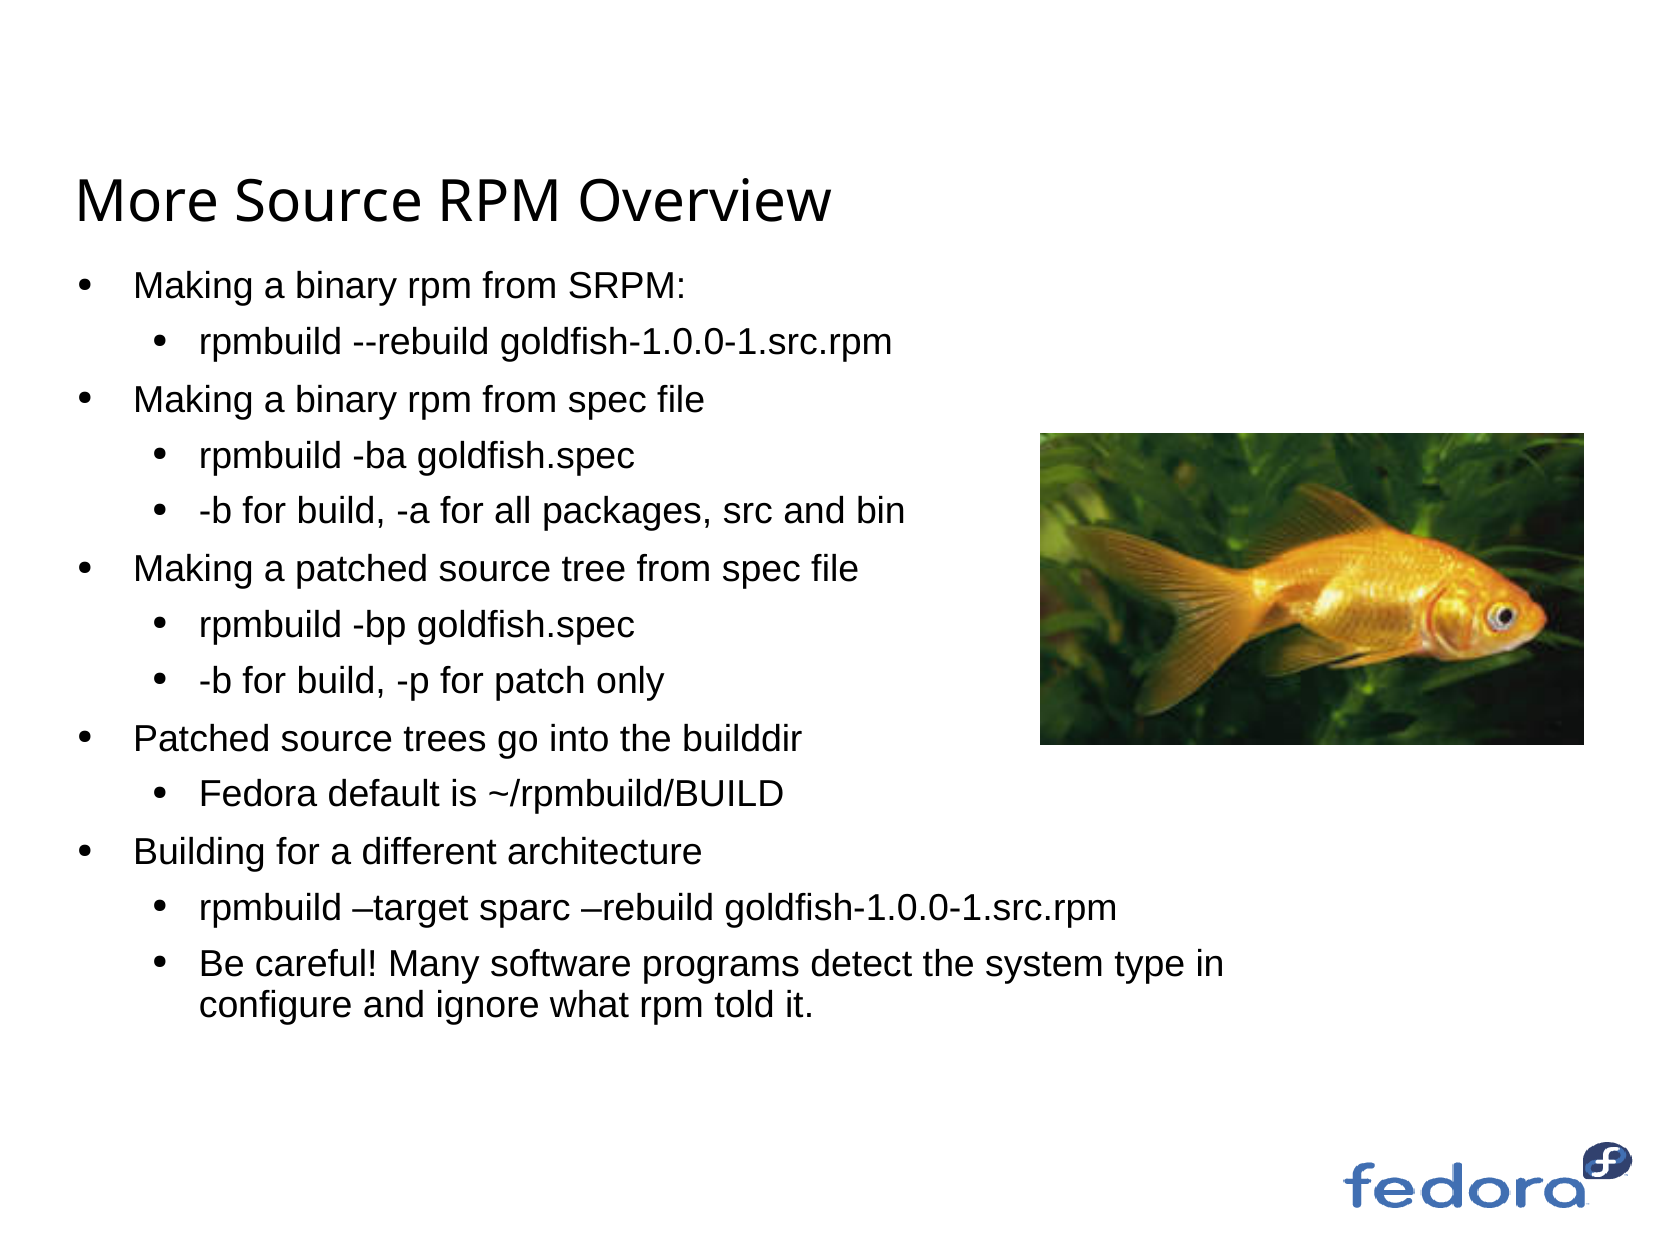

# More Source RPM Overview
Making a binary rpm from SRPM:
rpmbuild --rebuild goldfish-1.0.0-1.src.rpm
Making a binary rpm from spec file
rpmbuild -ba goldfish.spec
-b for build, -a for all packages, src and bin
Making a patched source tree from spec file
rpmbuild -bp goldfish.spec
-b for build, -p for patch only
Patched source trees go into the builddir
Fedora default is ~/rpmbuild/BUILD
Building for a different architecture
rpmbuild –target sparc –rebuild goldfish-1.0.0-1.src.rpm
Be careful! Many software programs detect the system type in configure and ignore what rpm told it.